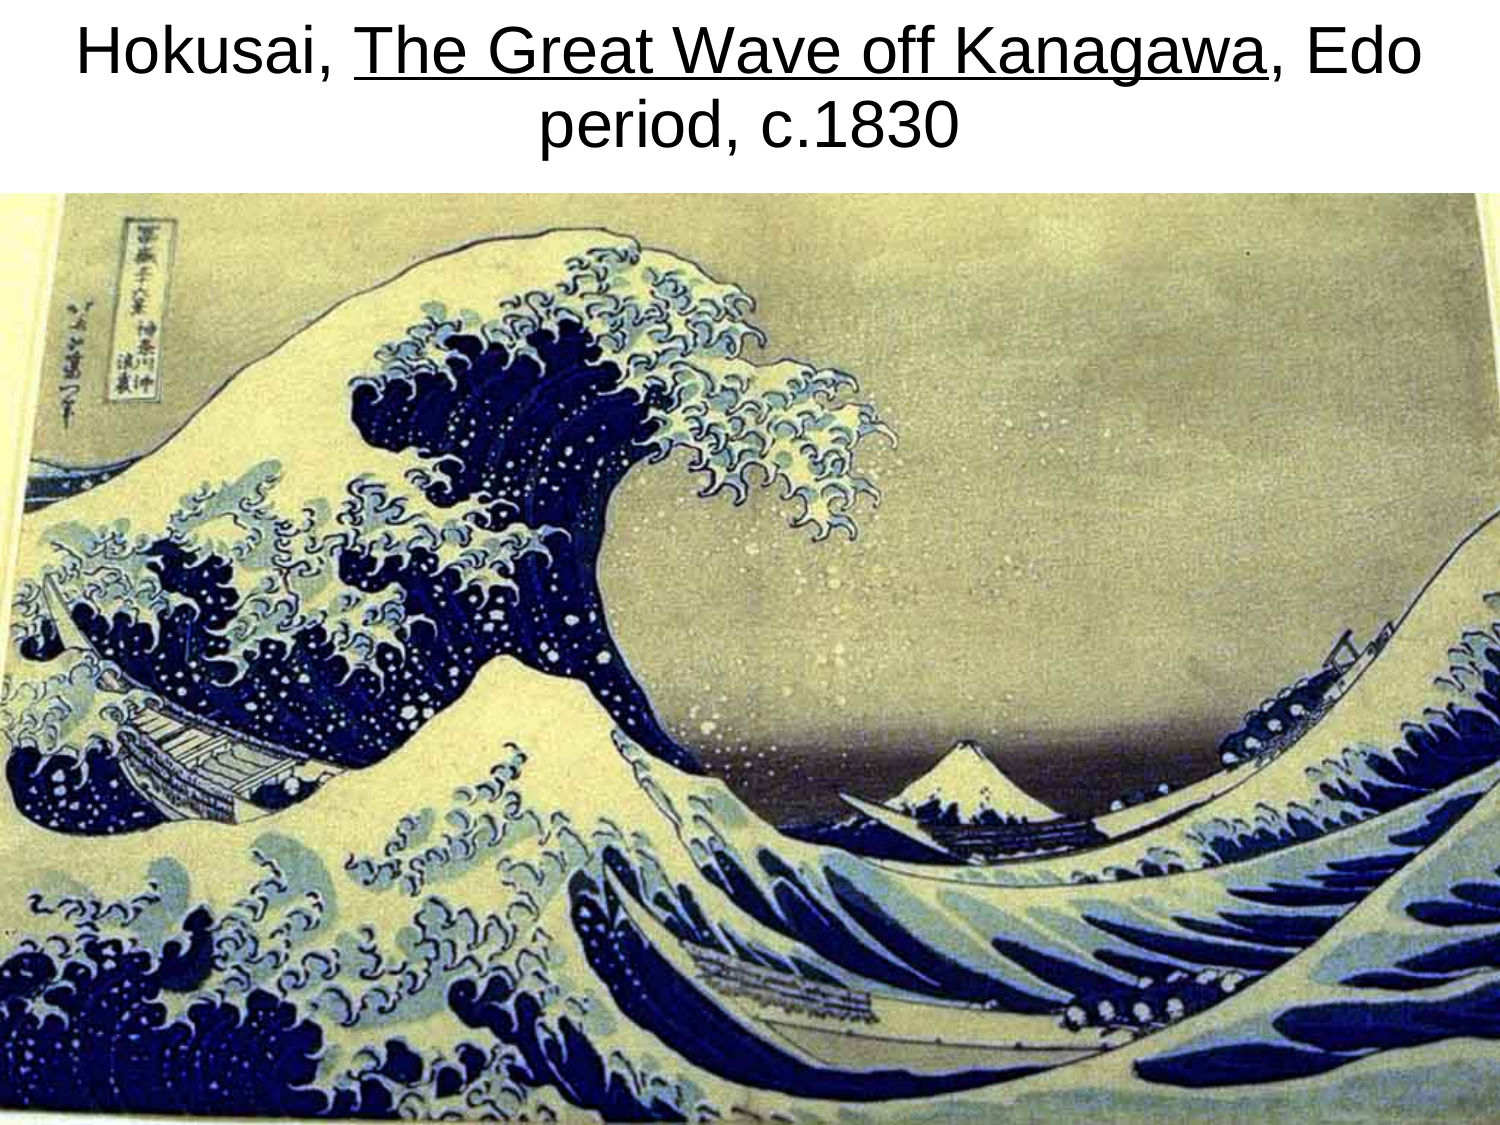

# Hokusai, The Great Wave off Kanagawa, Edo period, c.1830